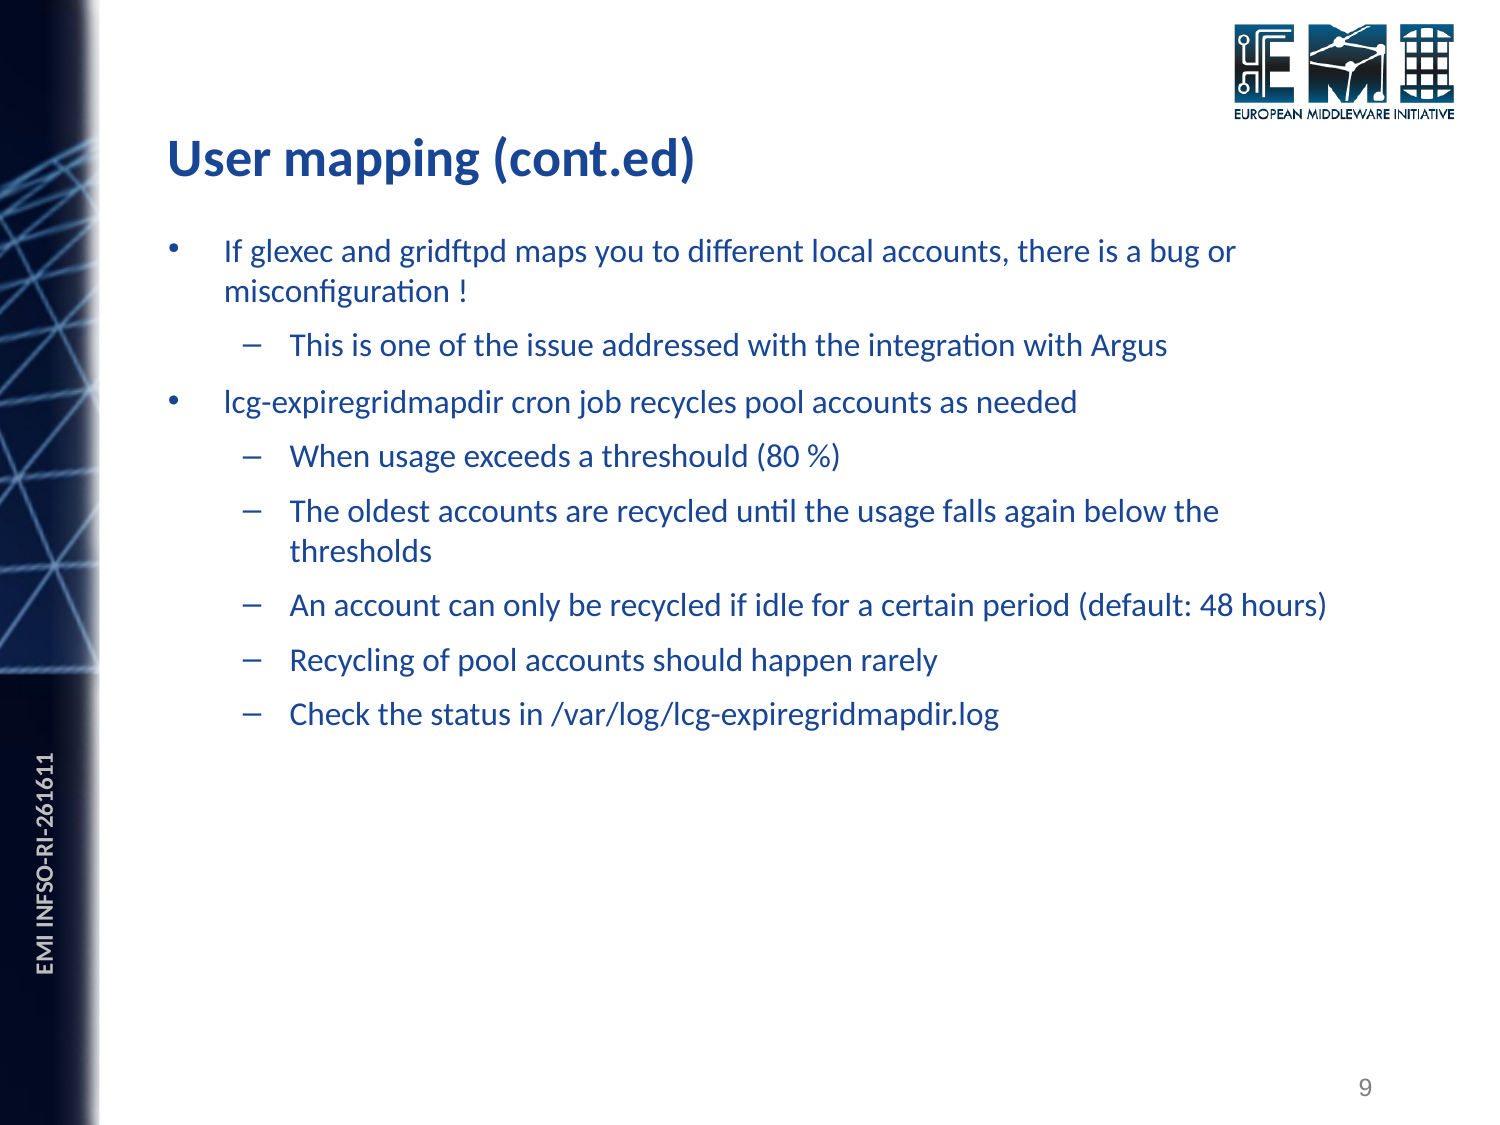

User mapping (cont.ed)
# If glexec and gridftpd maps you to different local accounts, there is a bug or misconfiguration !
This is one of the issue addressed with the integration with Argus
lcg-expiregridmapdir cron job recycles pool accounts as needed
When usage exceeds a threshould (80 %)
The oldest accounts are recycled until the usage falls again below the thresholds
An account can only be recycled if idle for a certain period (default: 48 hours)
Recycling of pool accounts should happen rarely
Check the status in /var/log/lcg-expiregridmapdir.log